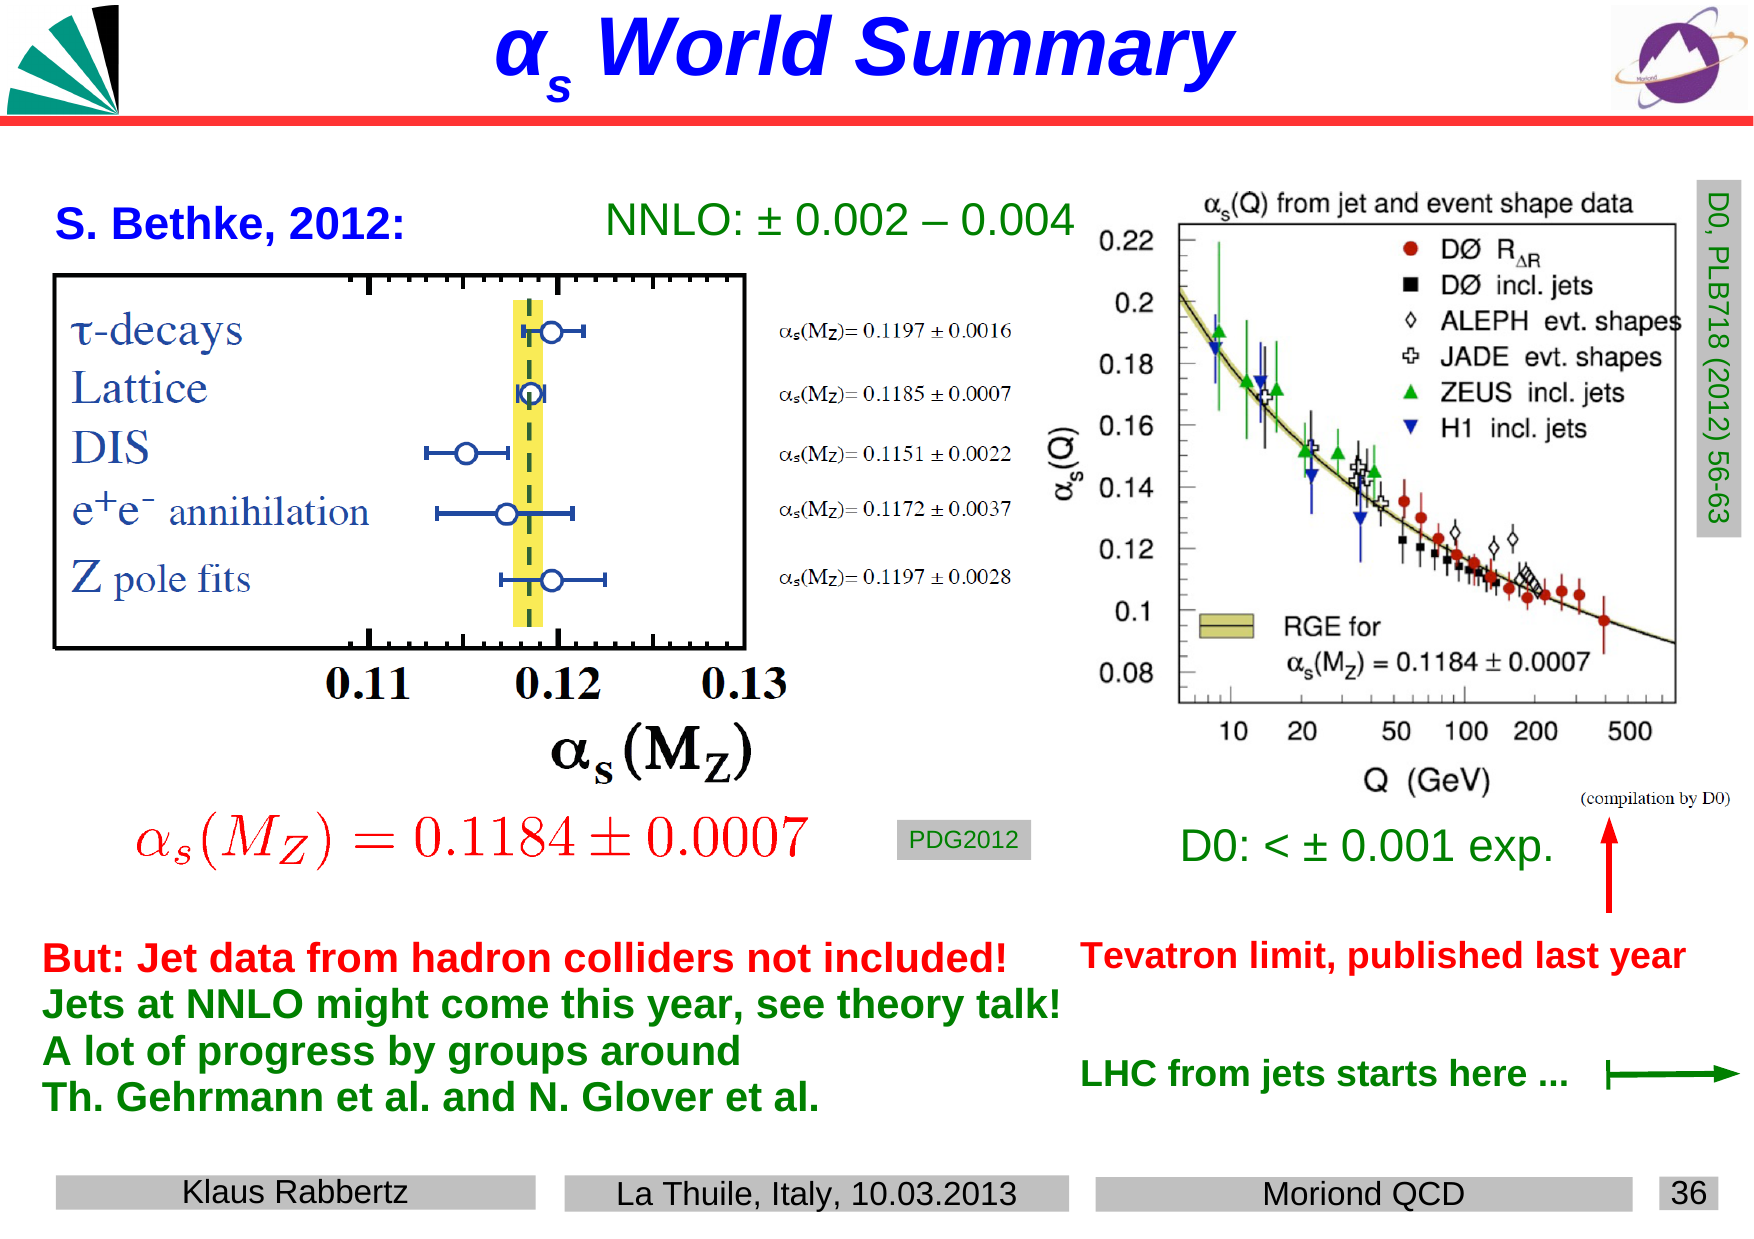

# αs World Summary
NNLO: ± 0.002 – 0.004
S. Bethke, 2012:
D0, PLB718 (2012) 56-63
D0: < ± 0.001 exp.
PDG2012
But: Jet data from hadron colliders not included!
Jets at NNLO might come this year, see theory talk!
A lot of progress by groups around
Th. Gehrmann et al. and N. Glover et al.
Tevatron limit, published last year
LHC from jets starts here ...